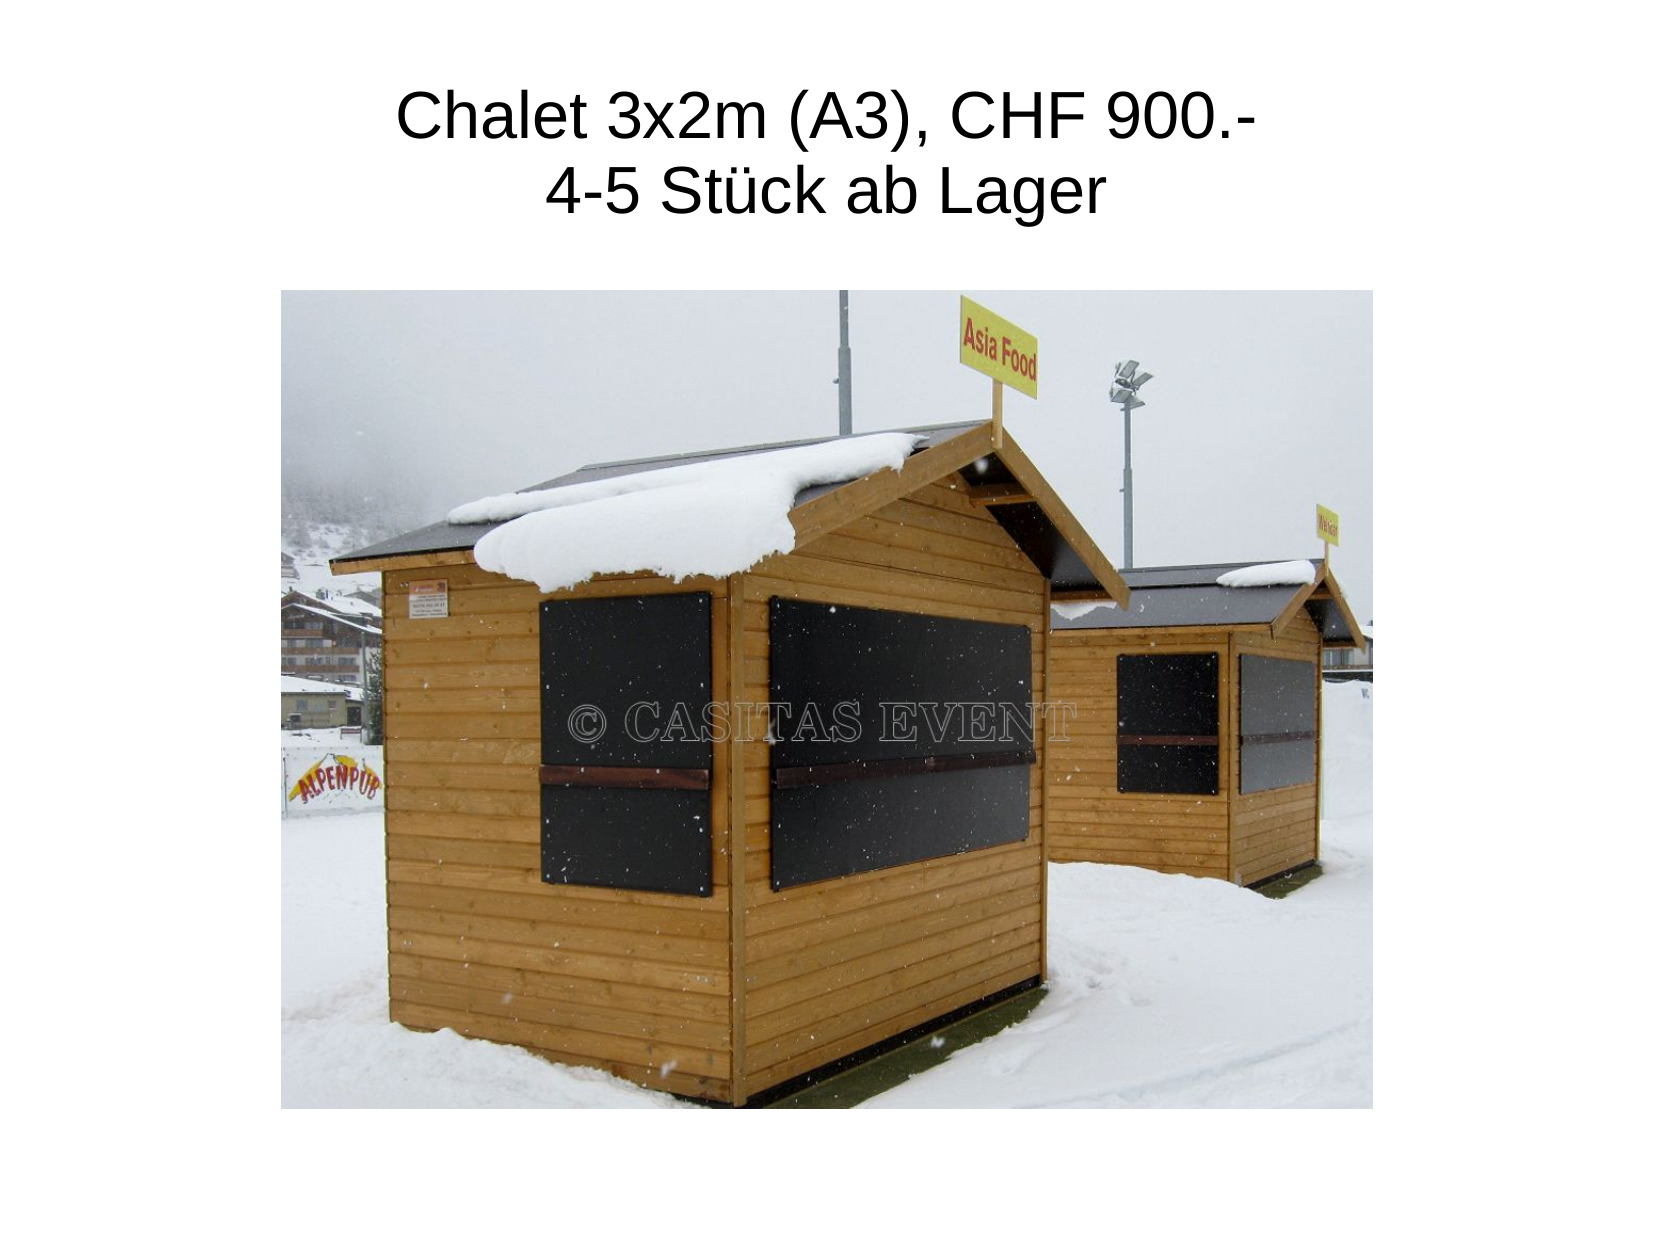

# Chalet 3x2m (A3), CHF 900.- 4-5 Stück ab Lager